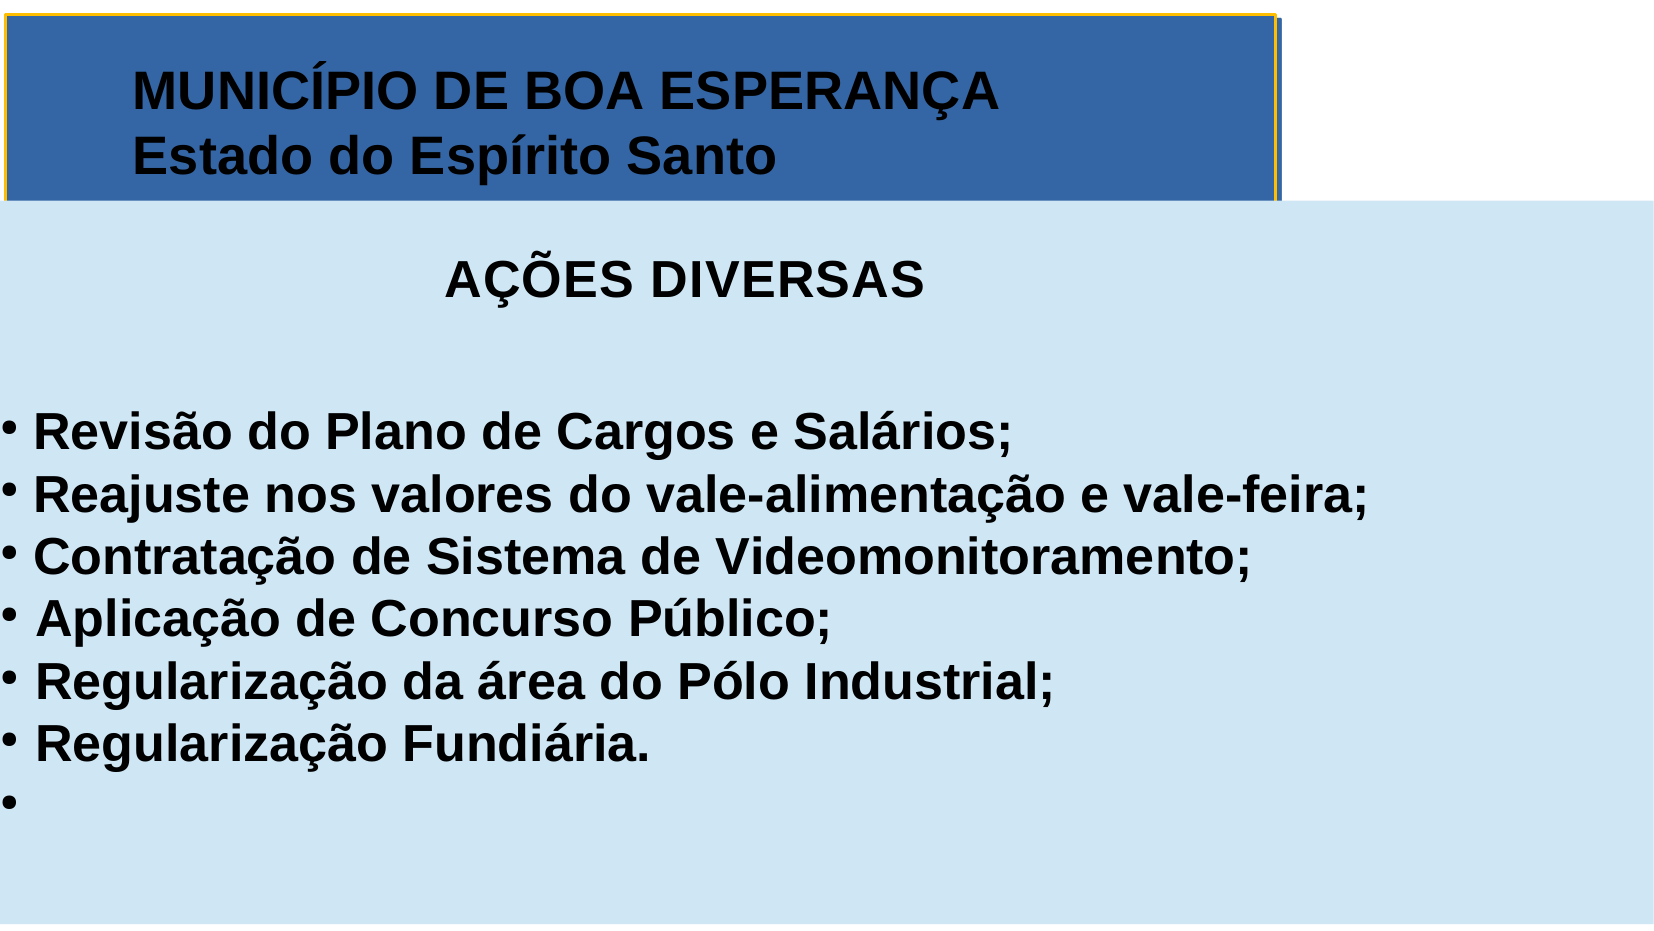

# MUNICÍPIO DE BOA ESPERANÇA Estado do Espírito Santo
AÇÕES DIVERSAS
 Revisão do Plano de Cargos e Salários;
 Reajuste nos valores do vale-alimentação e vale-feira;
 Contratação de Sistema de Videomonitoramento;
Aplicação de Concurso Público;
Regularização da área do Pólo Industrial;
Regularização Fundiária.